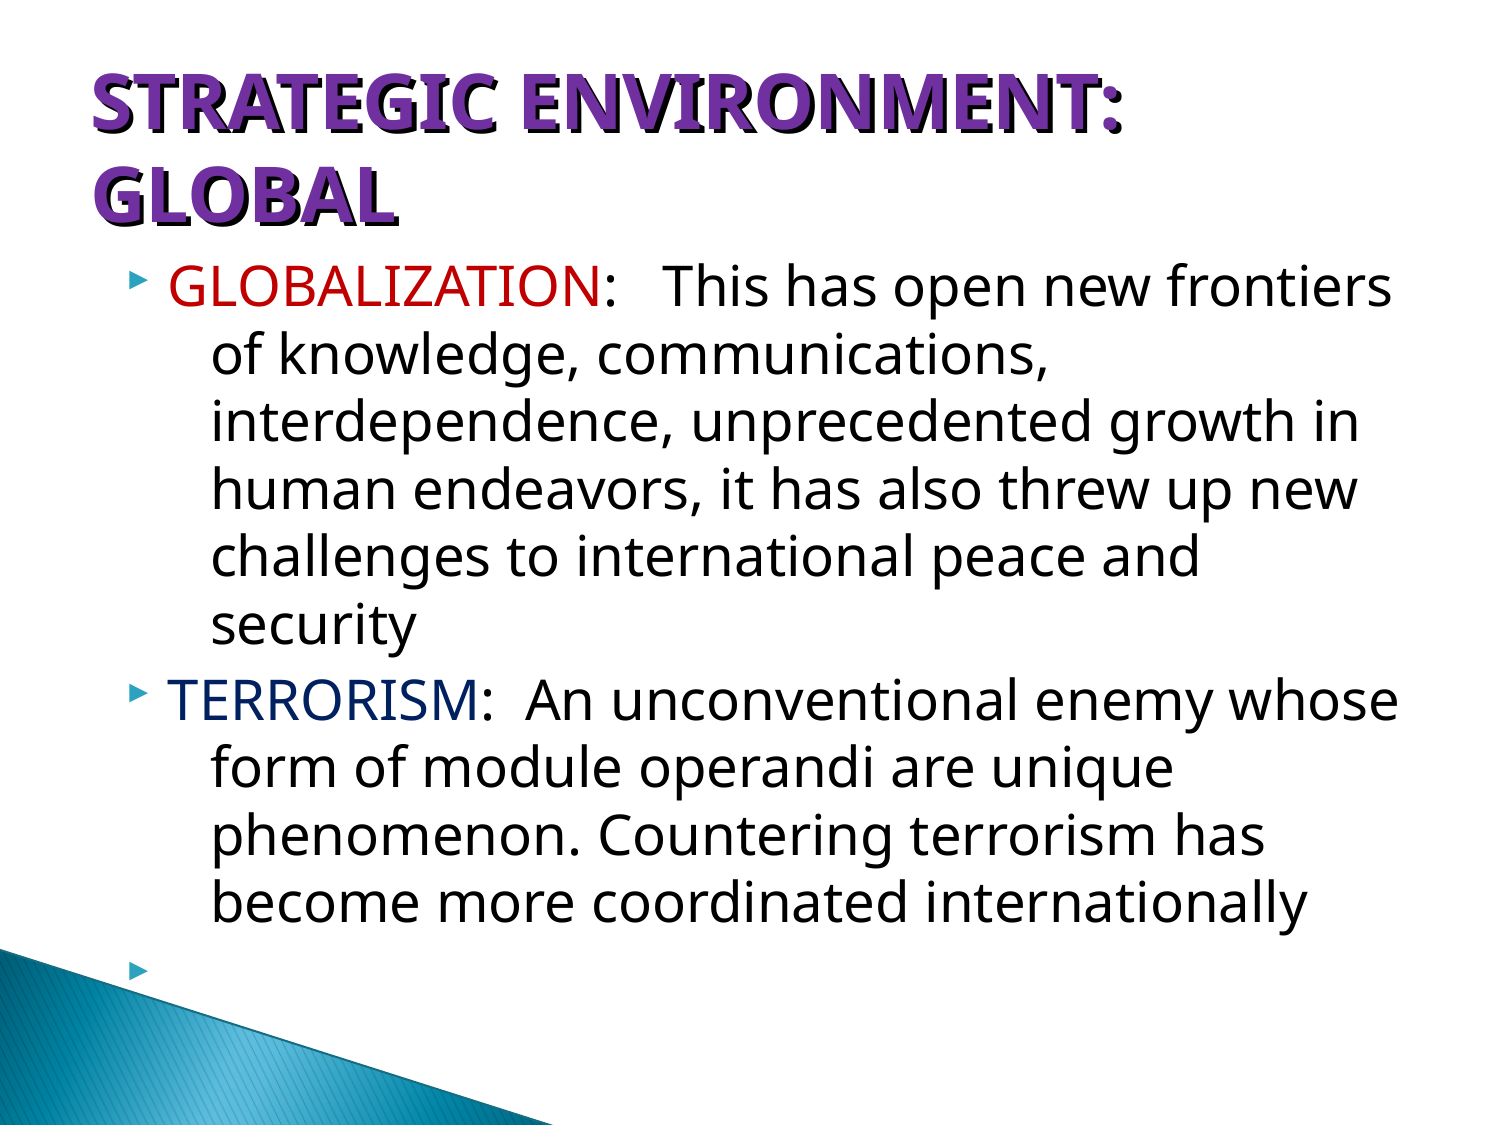

STRATEGIC ENVIRONMENT: GLOBAL
# GLOBALIZATION: This has open new frontiers of knowledge, communications, interdependence, unprecedented growth in human endeavors, it has also threw up new challenges to international peace and security
TERRORISM: An unconventional enemy whose form of module operandi are unique phenomenon. Countering terrorism has become more coordinated internationally